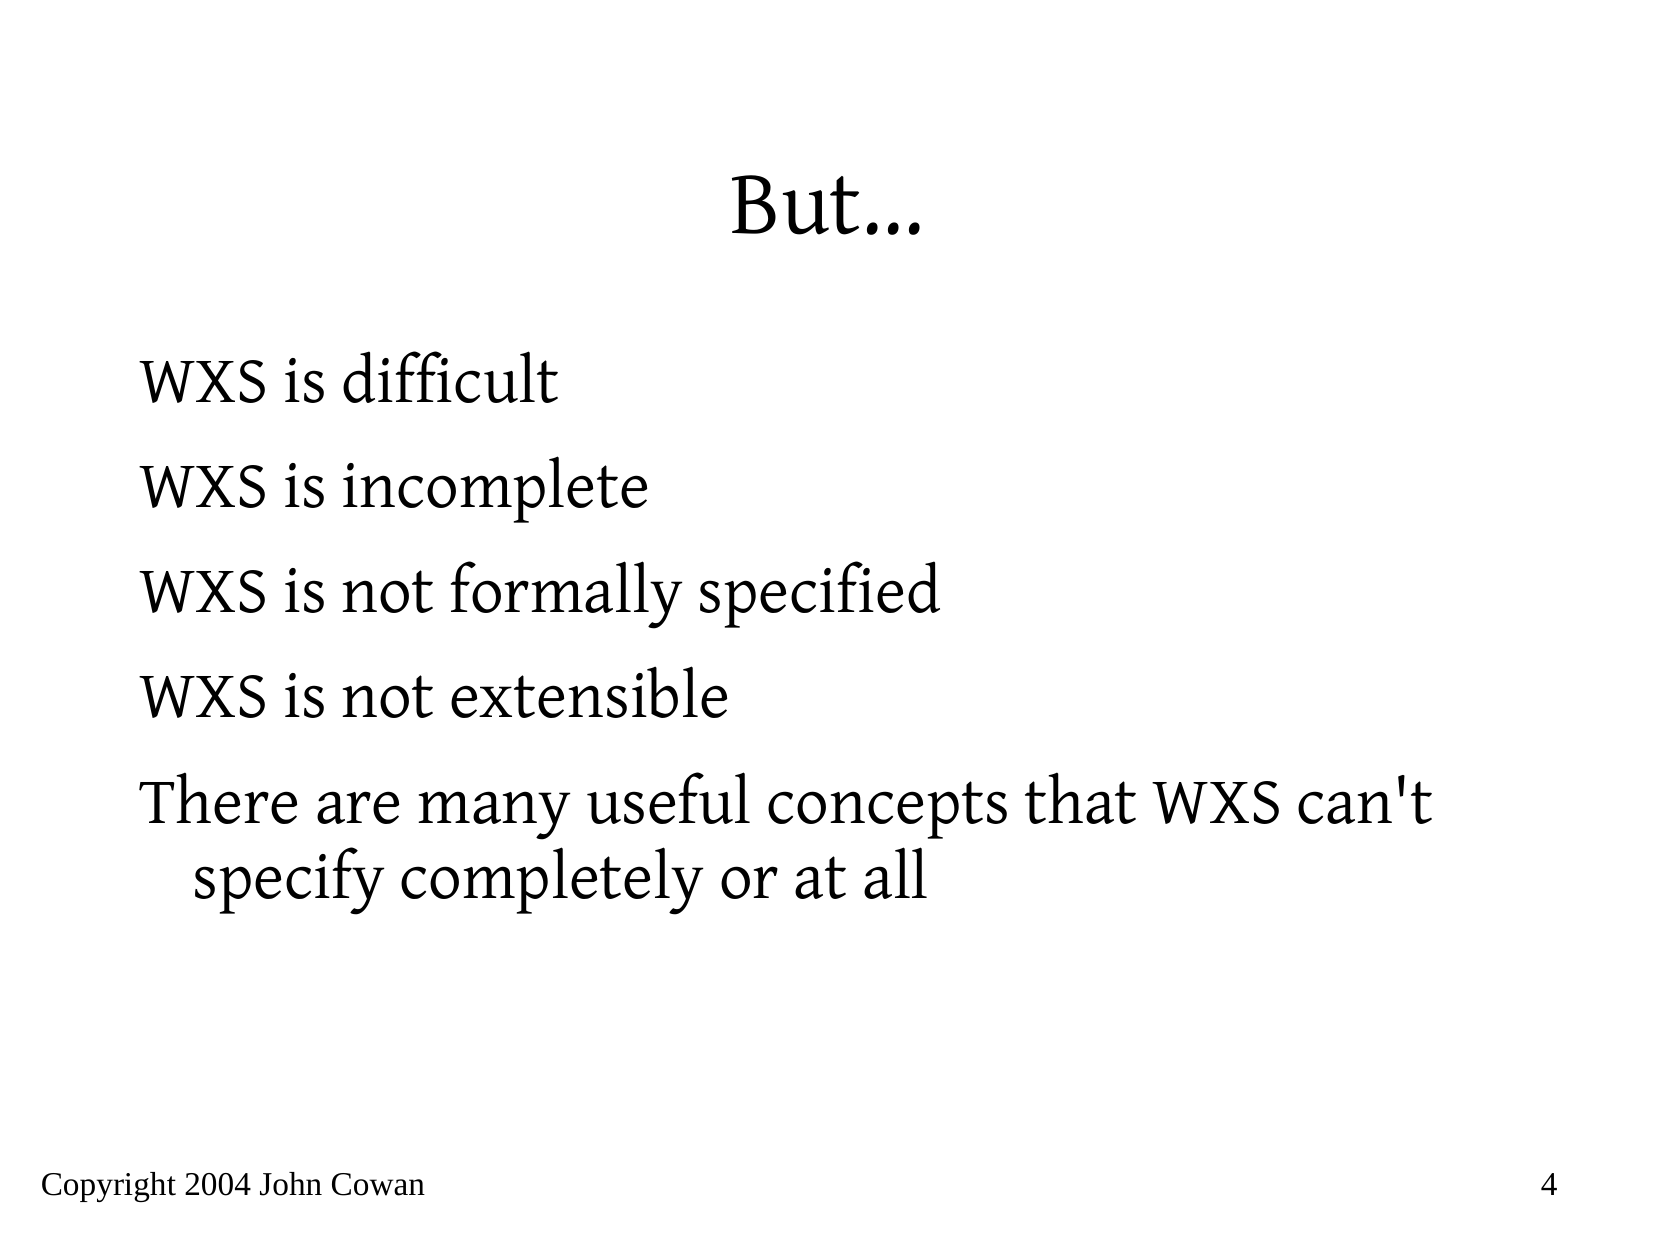

# But...
WXS is difficult
WXS is incomplete
WXS is not formally specified
WXS is not extensible
There are many useful concepts that WXS can't specify completely or at all